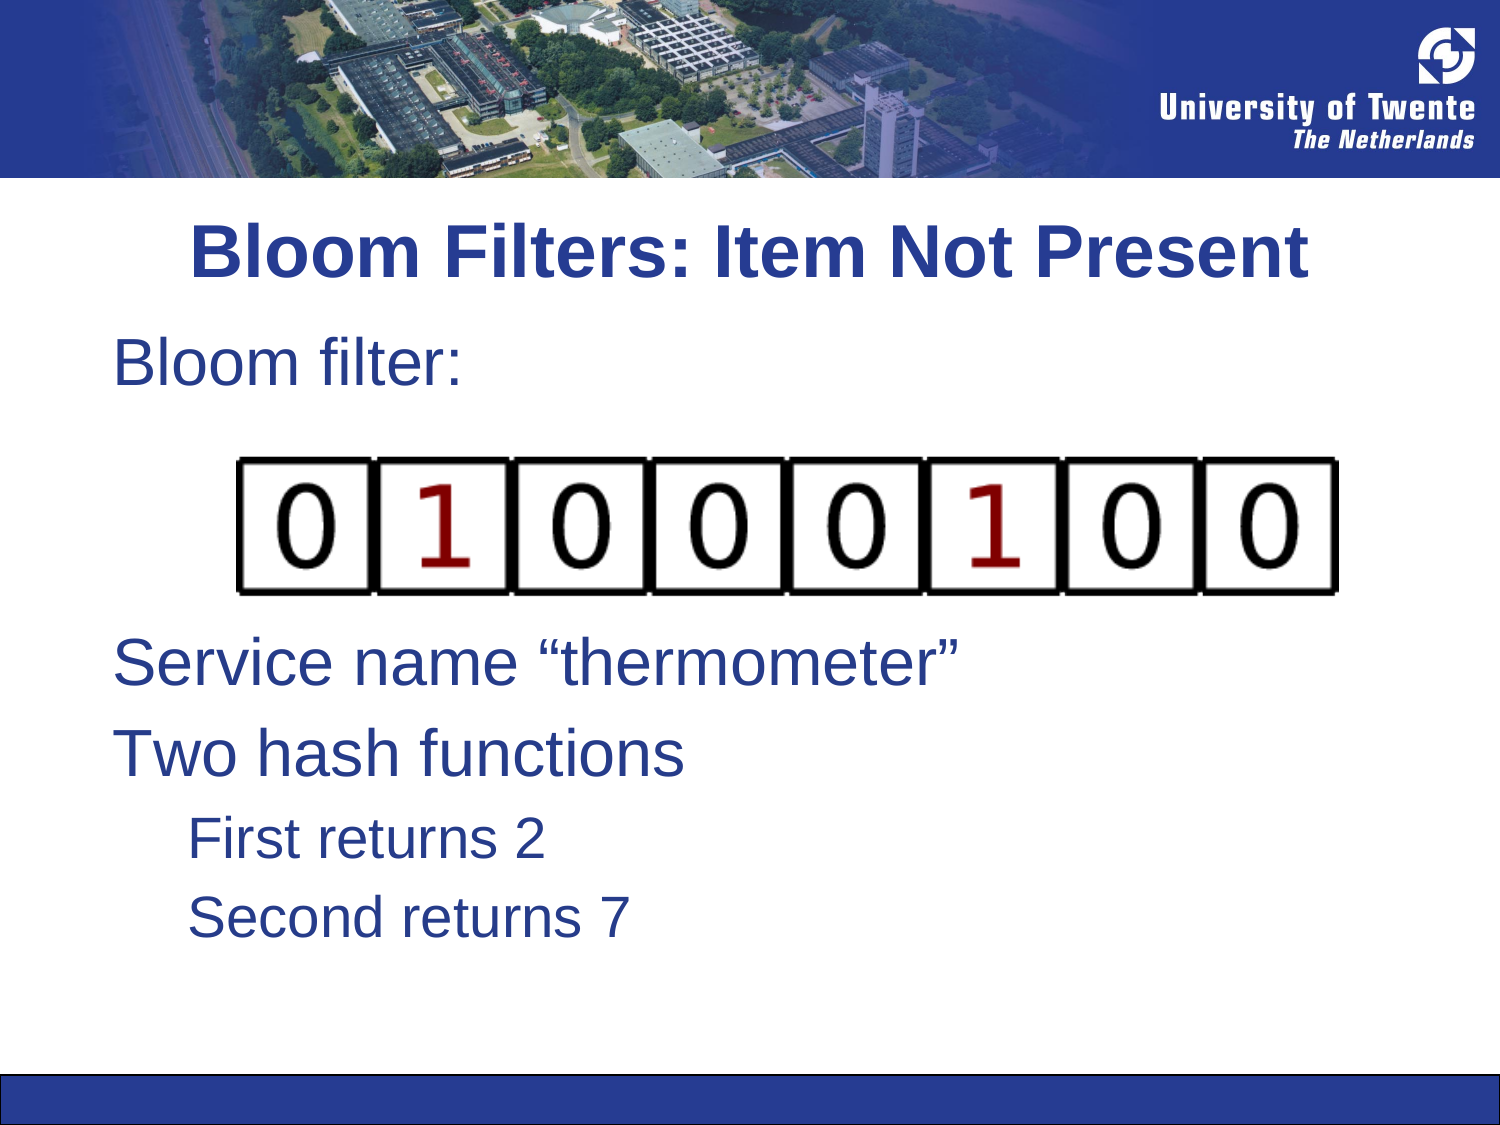

# Bloom Filters: Item Not Present
Bloom filter:
Service name “thermometer”
Two hash functions
First returns 2
Second returns 7